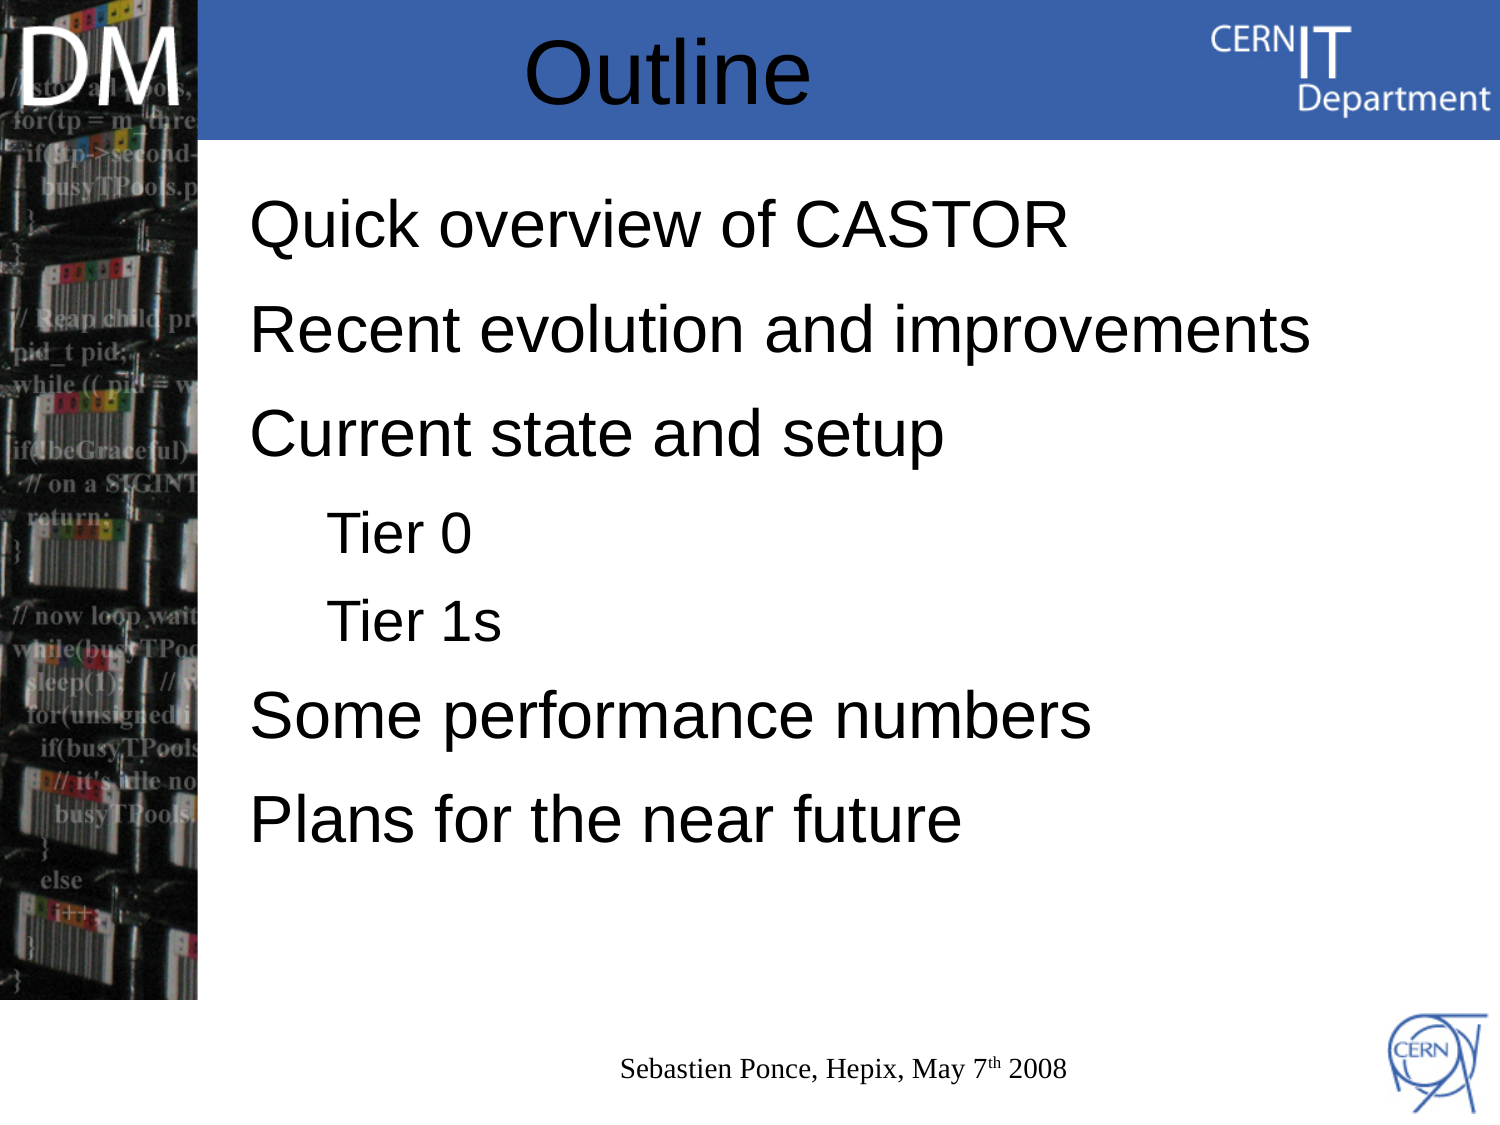

# Outline
Quick overview of CASTOR
Recent evolution and improvements
Current state and setup
Tier 0
Tier 1s
Some performance numbers
Plans for the near future